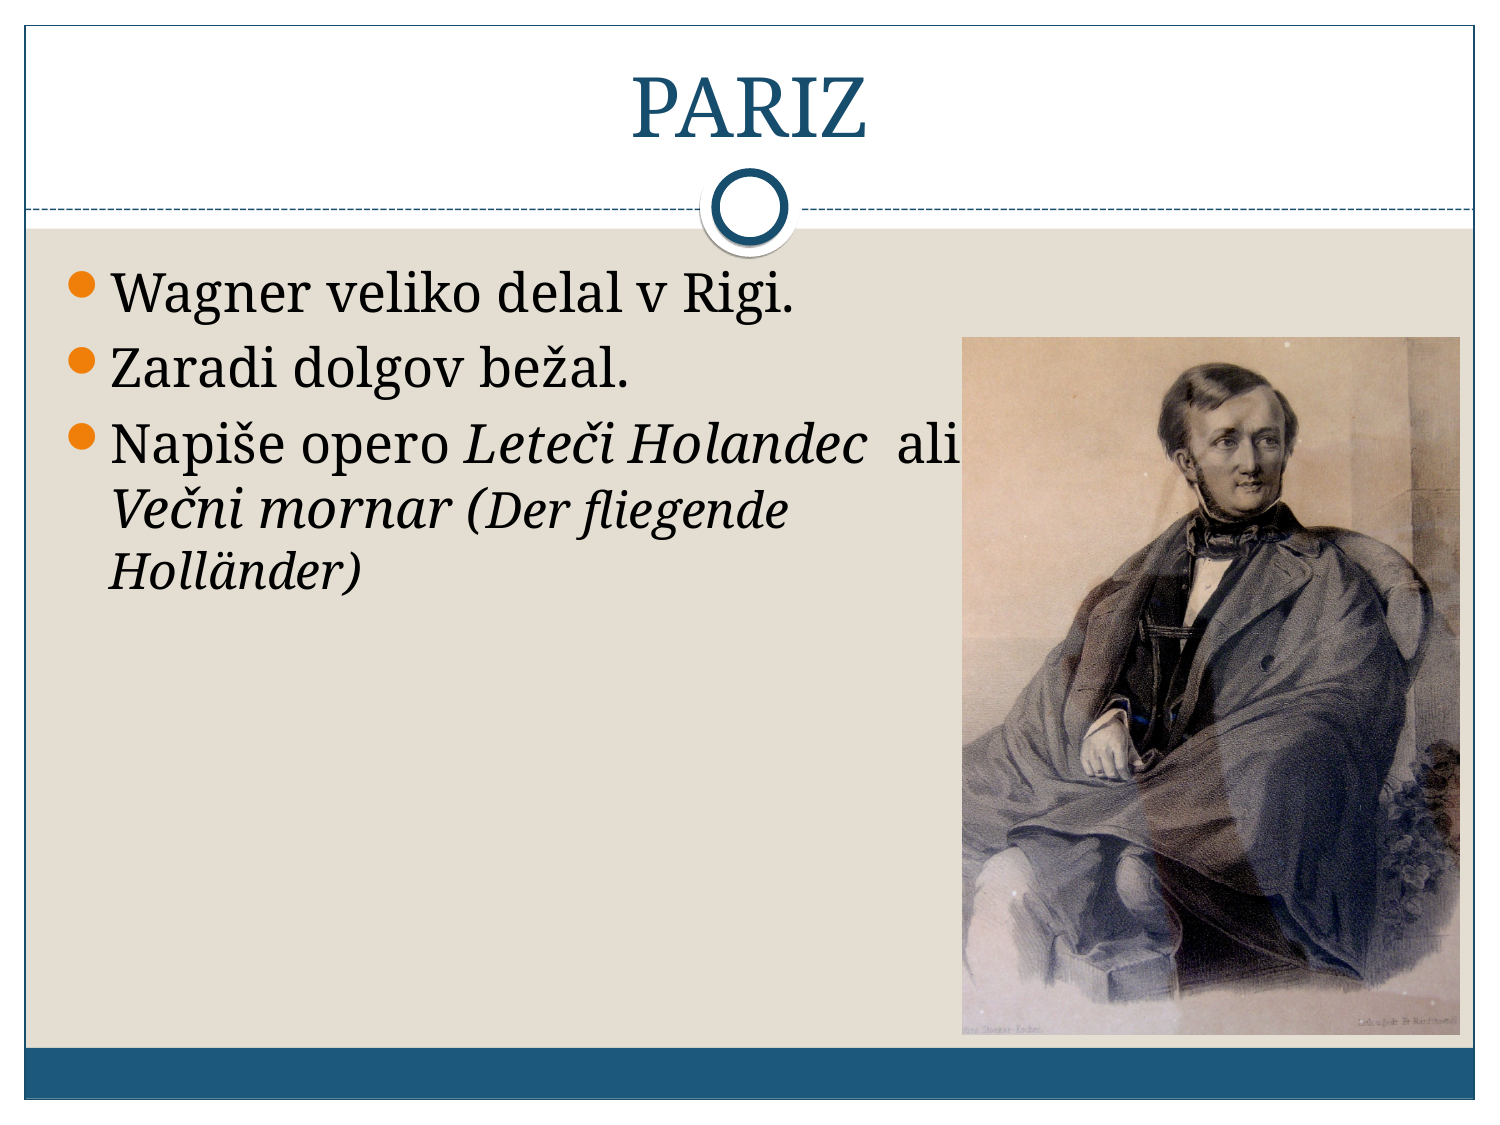

# PARIZ
Wagner veliko delal v Rigi.
Zaradi dolgov bežal.
Napiše opero Leteči Holandec ali Večni mornar (Der fliegende Holländer)